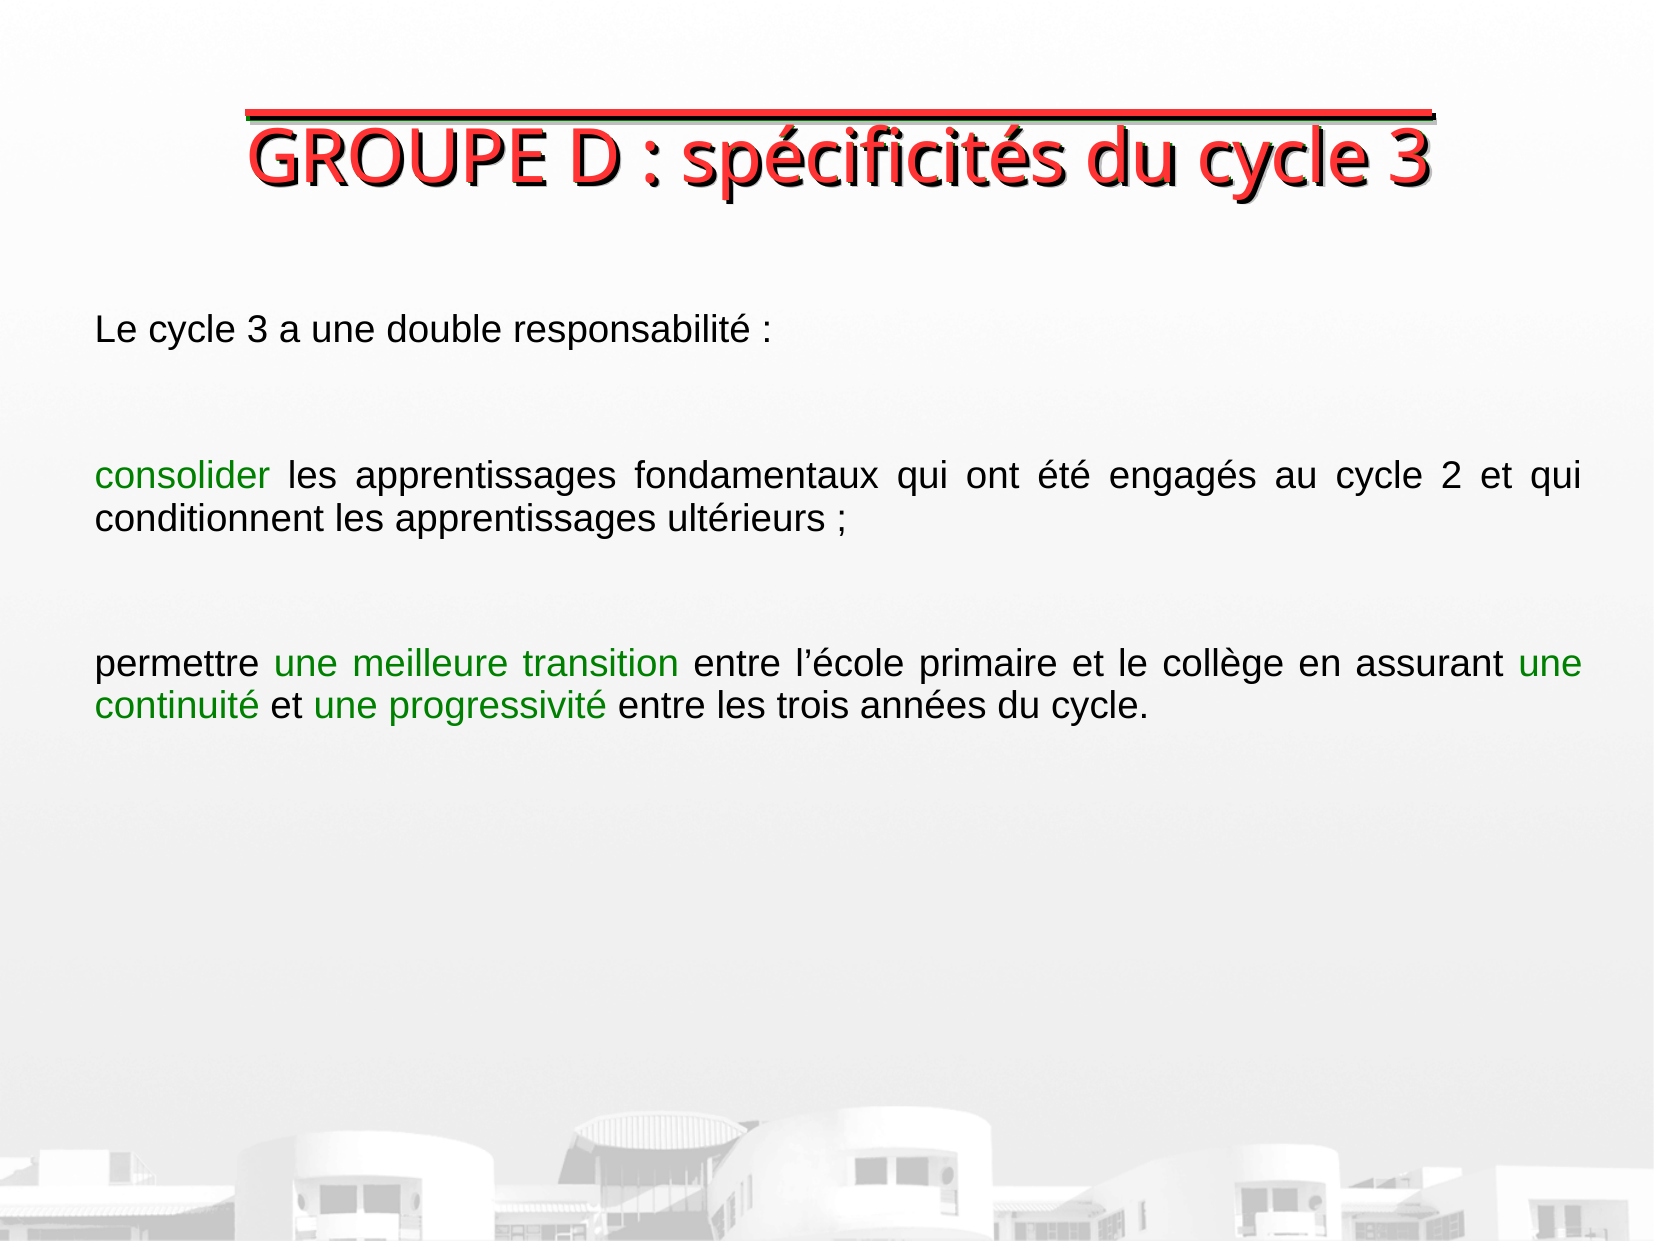

# GROUPE D : spécificités du cycle 3
Le cycle 3 a une double responsabilité :
consolider les apprentissages fondamentaux qui ont été engagés au cycle 2 et qui conditionnent les apprentissages ultérieurs ;
permettre une meilleure transition entre l’école primaire et le collège en assurant une continuité et une progressivité entre les trois années du cycle.